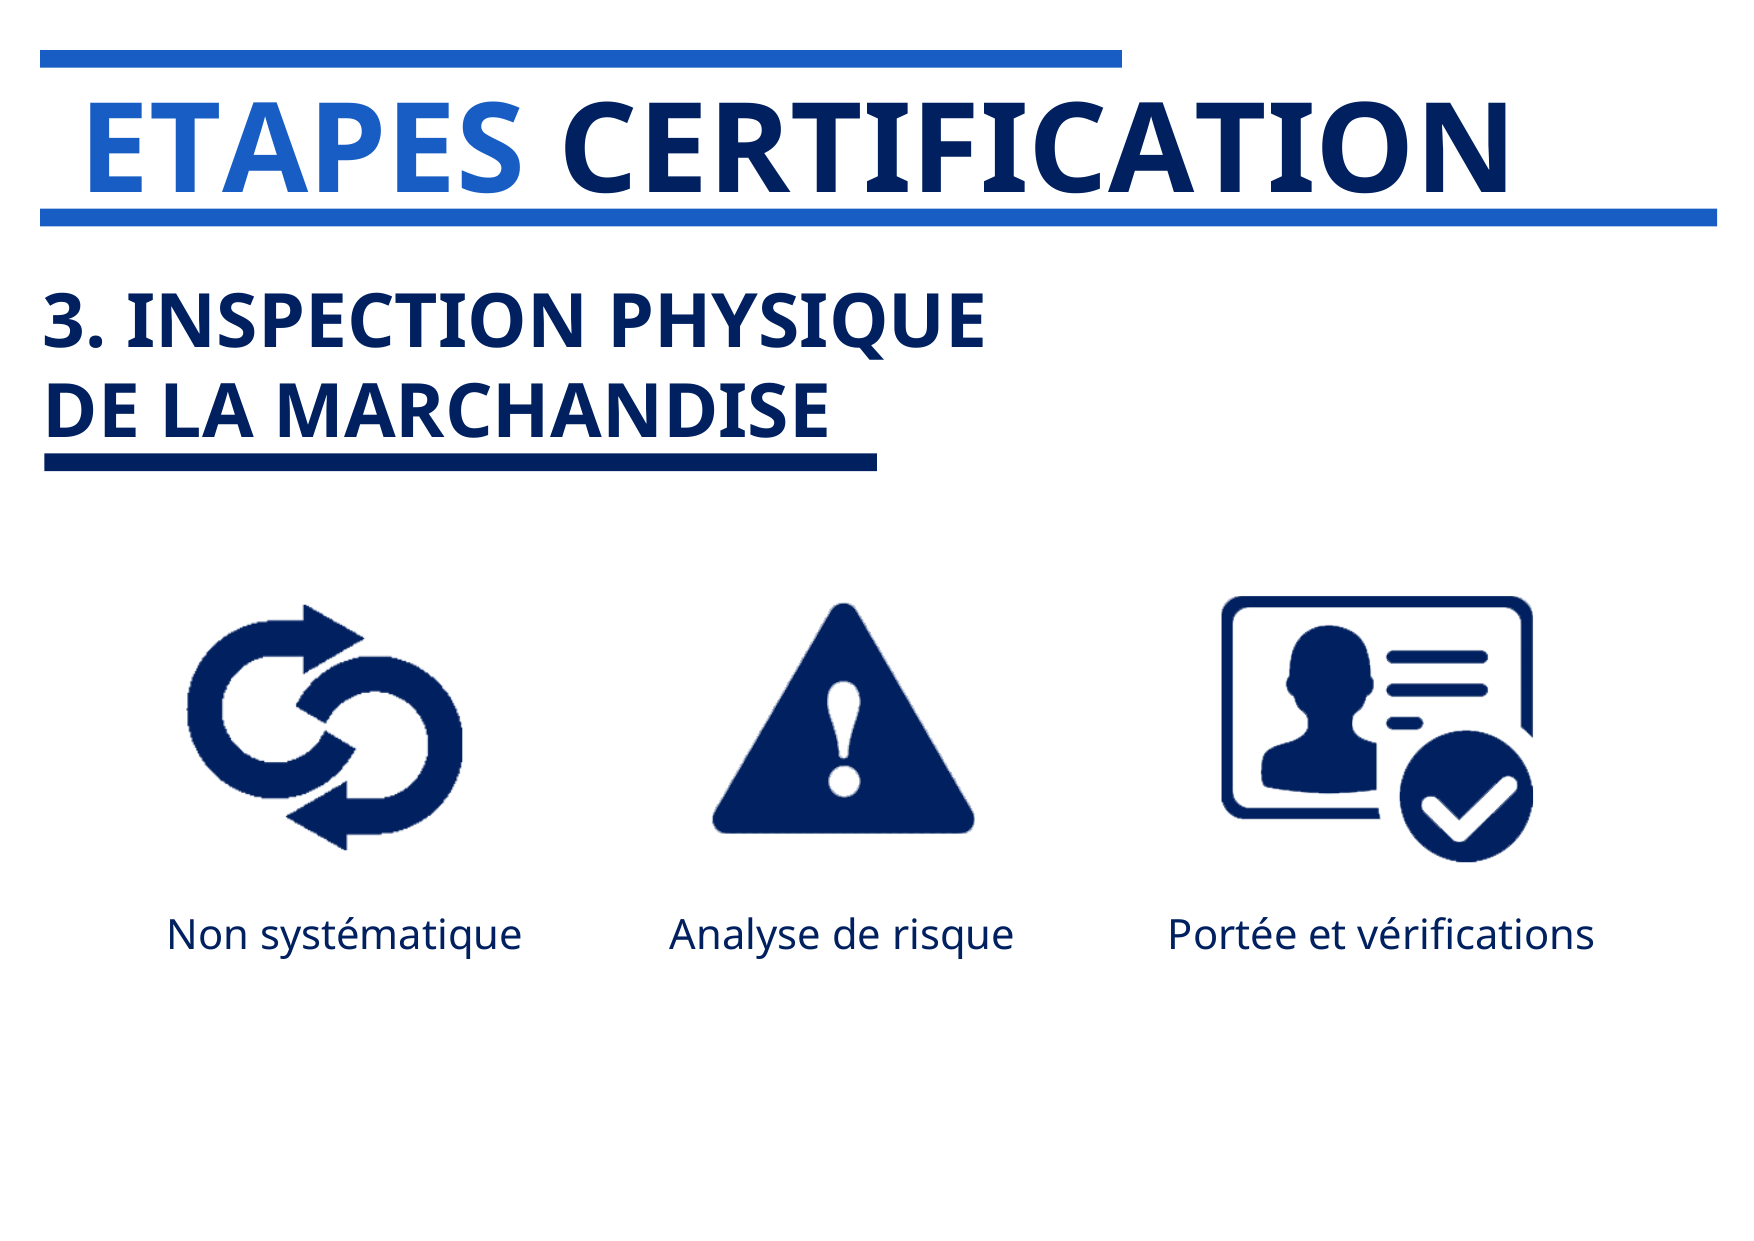

ETAPES CERTIFICATION
3. INSPECTION PHYSIQUE DE LA MARCHANDISE
Non systématique
Analyse de risque
Portée et vérifications